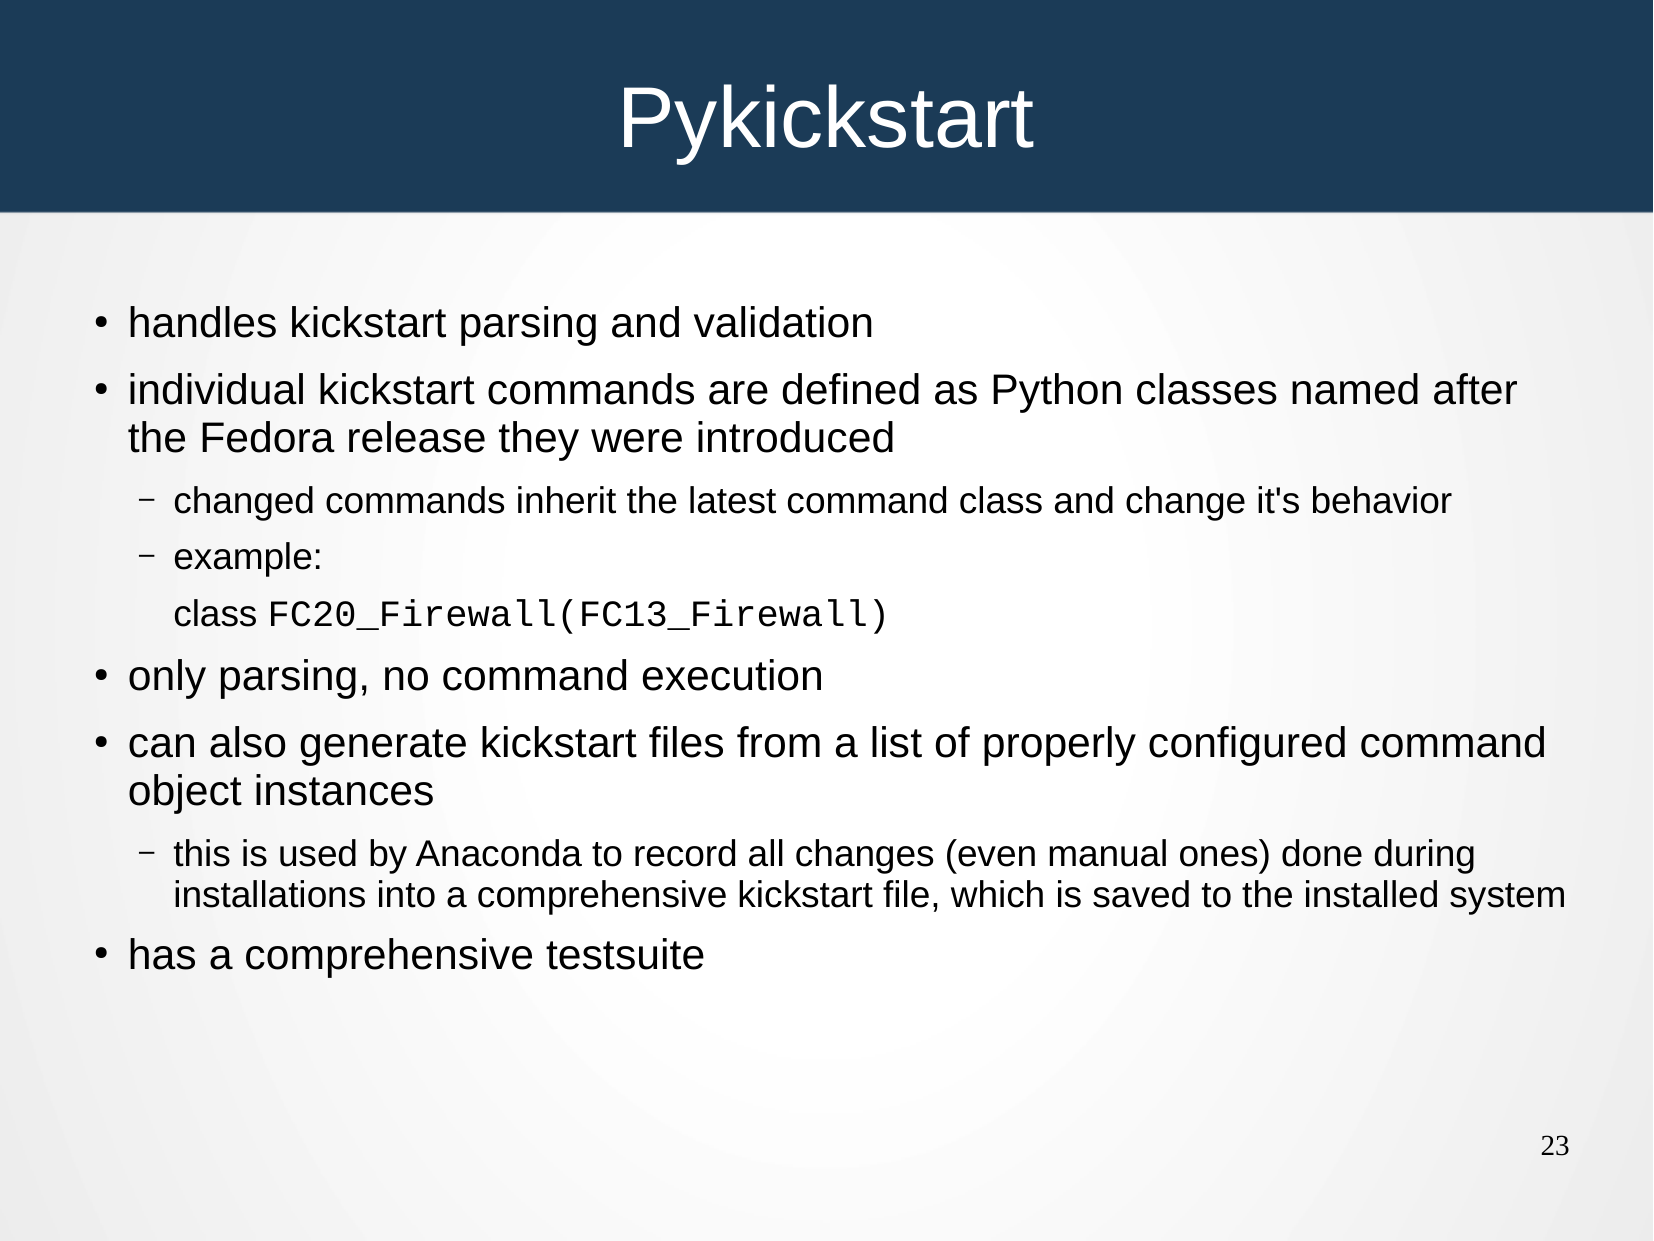

# Pykickstart
handles kickstart parsing and validation
individual kickstart commands are defined as Python classes named after the Fedora release they were introduced
changed commands inherit the latest command class and change it's behavior
example:
class FC20_Firewall(FC13_Firewall)
only parsing, no command execution
can also generate kickstart files from a list of properly configured command object instances
this is used by Anaconda to record all changes (even manual ones) done during installations into a comprehensive kickstart file, which is saved to the installed system
has a comprehensive testsuite
23